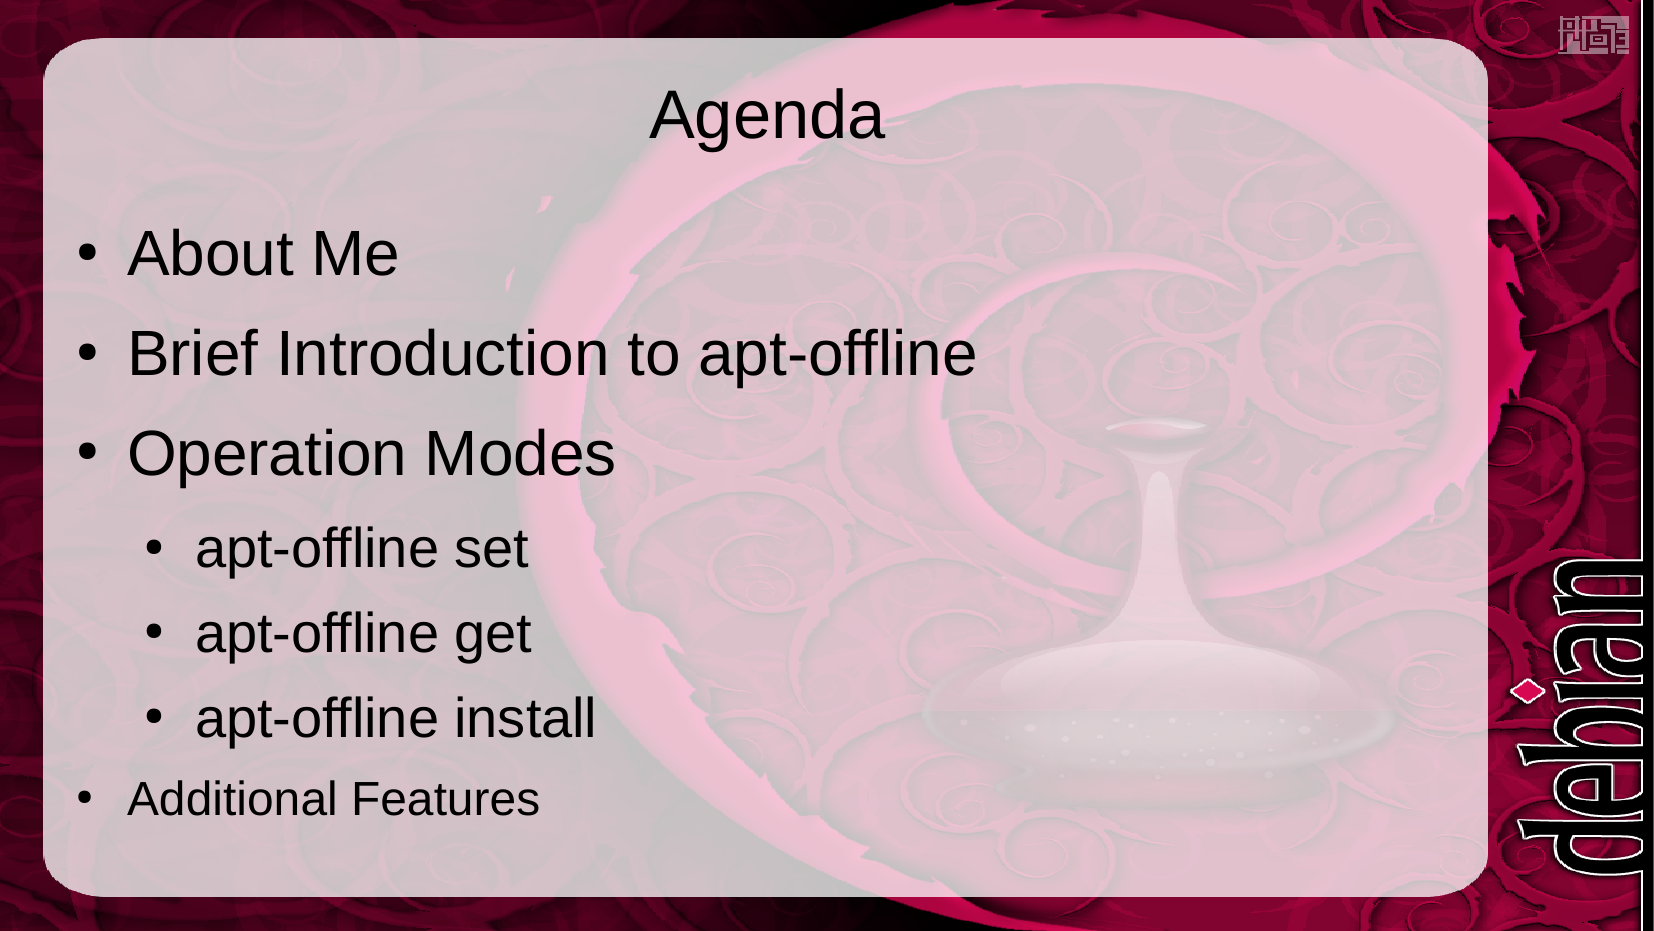

# Agenda
About Me
Brief Introduction to apt-offline
Operation Modes
apt-offline set
apt-offline get
apt-offline install
Additional Features